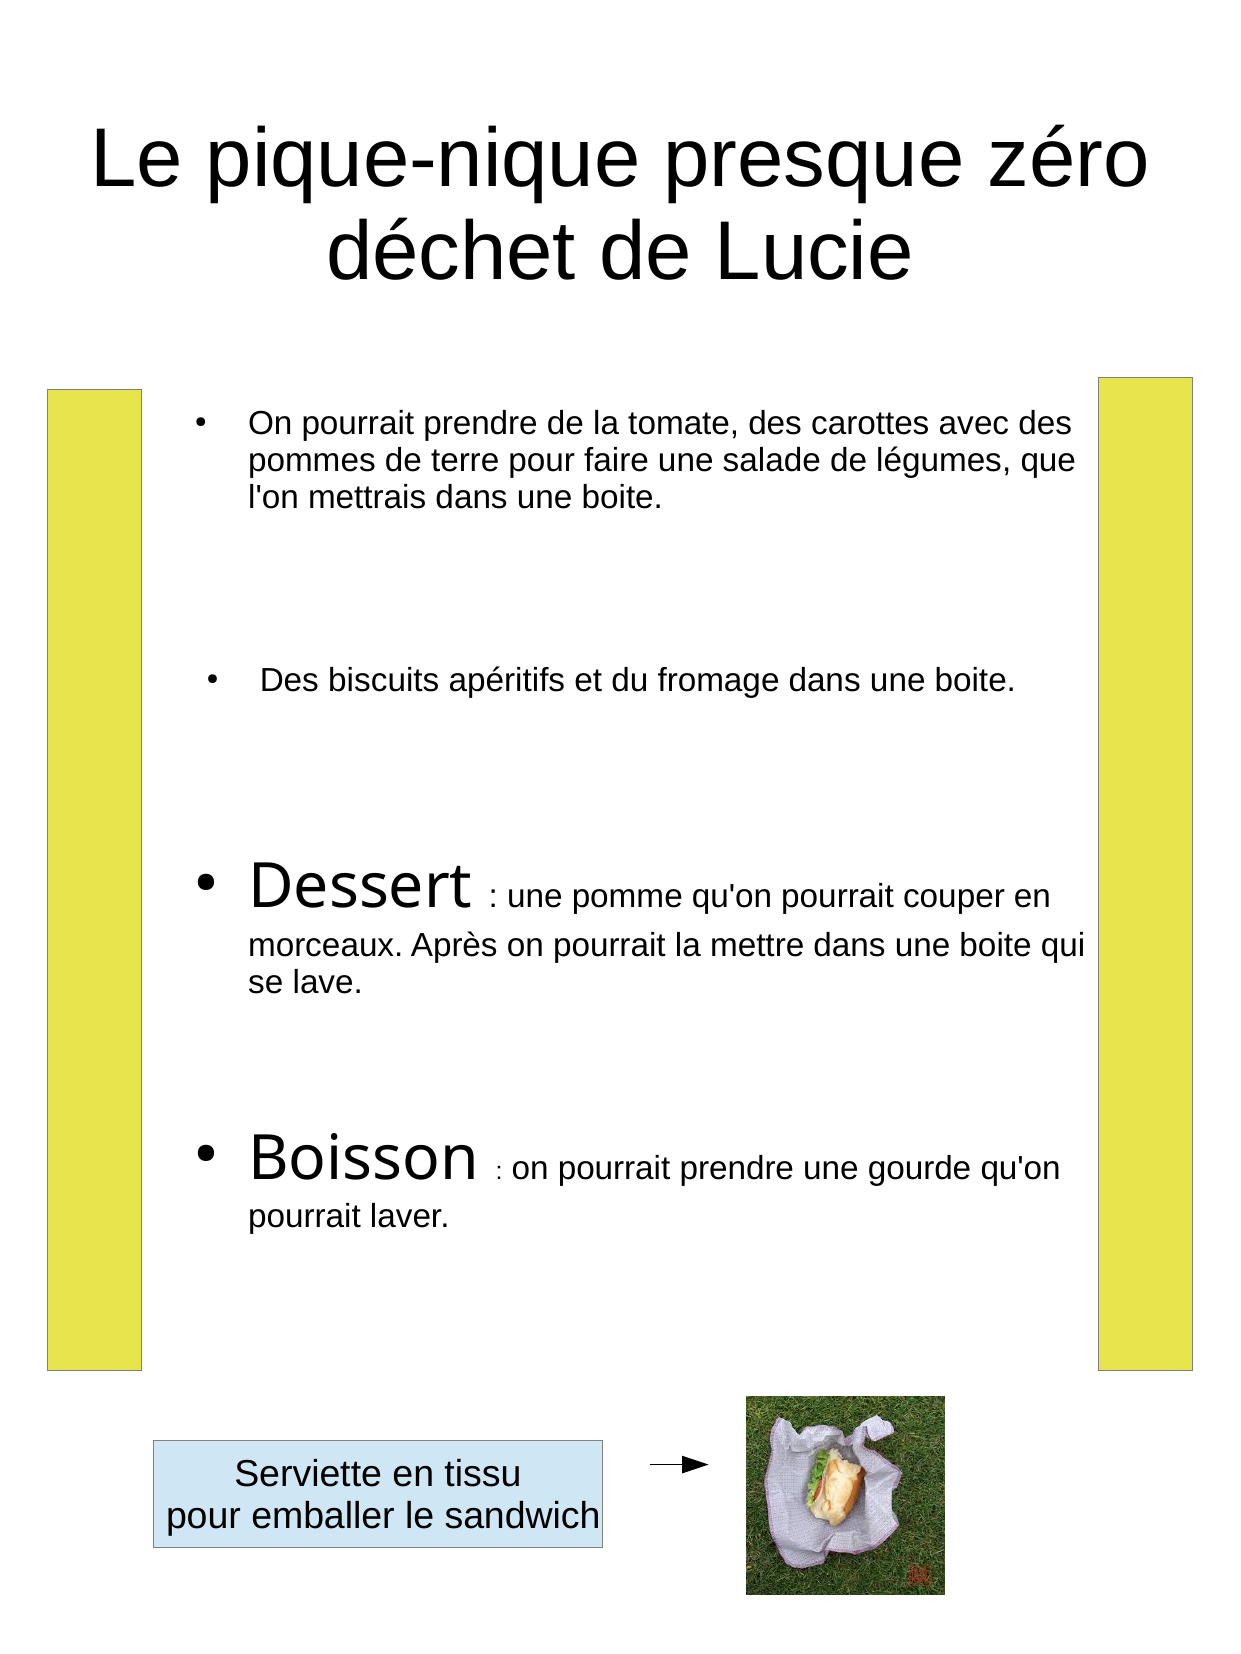

# Le pique-nique presque zéro déchet de Lucie
On pourrait prendre de la tomate, des carottes avec des pommes de terre pour faire une salade de légumes, que l'on mettrais dans une boite.
Des biscuits apéritifs et du fromage dans une boite.
Dessert : une pomme qu'on pourrait couper en morceaux. Après on pourrait la mettre dans une boite qui se lave.
Boisson : on pourrait prendre une gourde qu'on pourrait laver.
Serviette en tissu
 pour emballer le sandwich